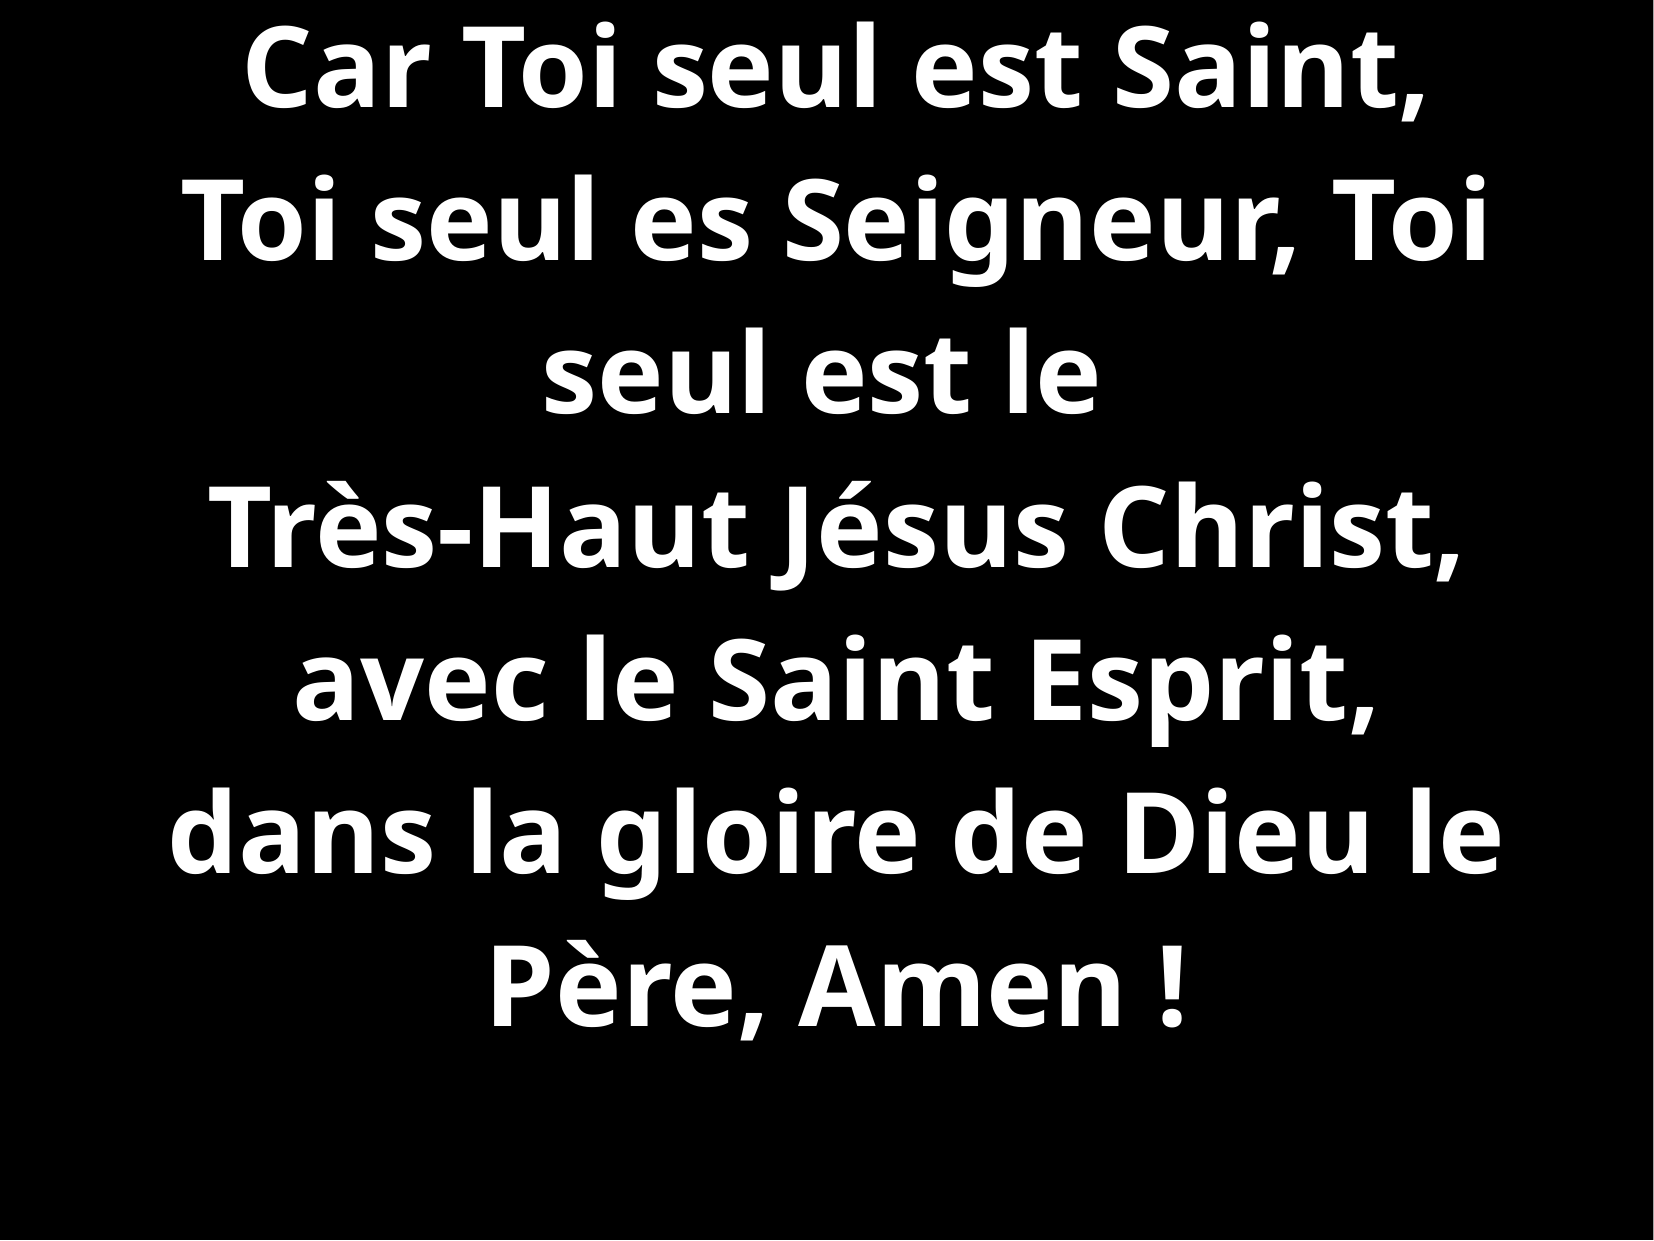

# Car Toi seul est Saint, Toi seul es Seigneur, Toi seul est le
Très-Haut Jésus Christ, avec le Saint Esprit, dans la gloire de Dieu le Père, Amen !